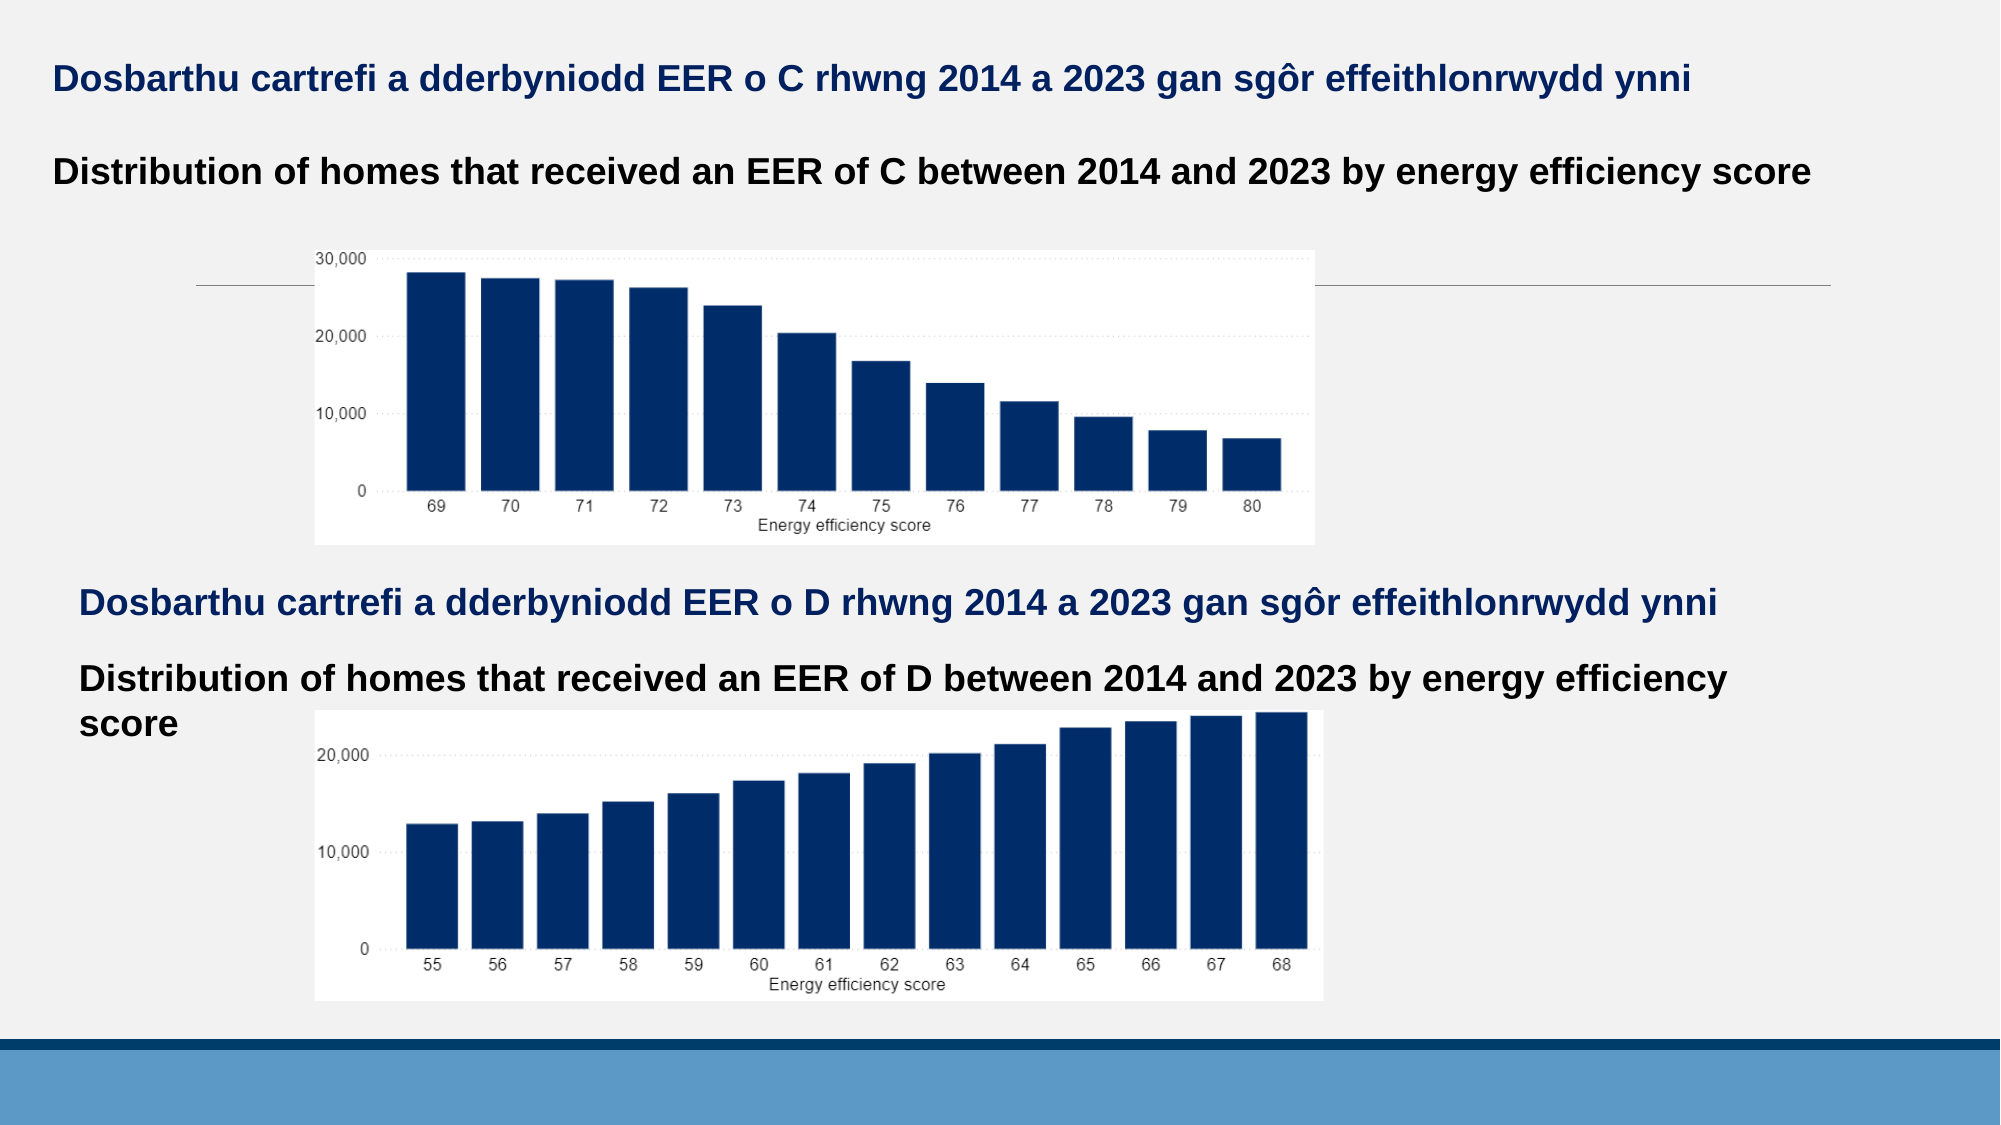

Dosbarthu cartrefi a dderbyniodd EER o C rhwng 2014 a 2023 gan sgôr effeithlonrwydd ynni
Distribution of homes that received an EER of C between 2014 and 2023 by energy efficiency score
Dosbarthu cartrefi a dderbyniodd EER o D rhwng 2014 a 2023 gan sgôr effeithlonrwydd ynni
Distribution of homes that received an EER of D between 2014 and 2023 by energy efficiency score